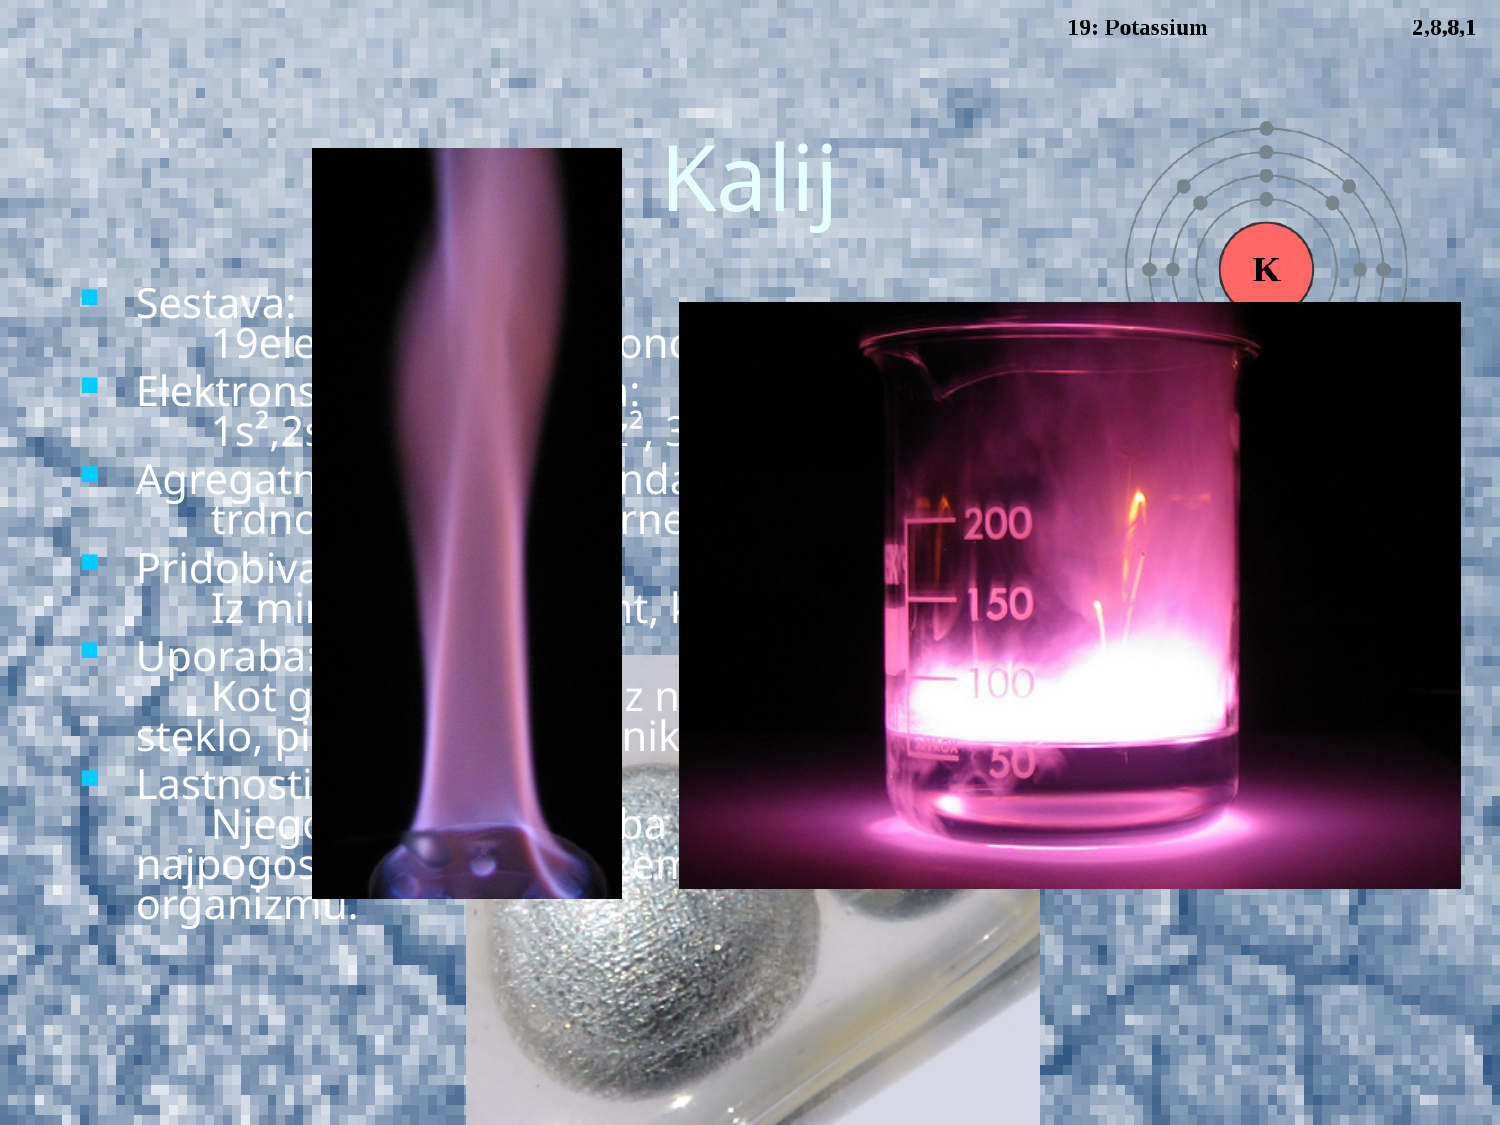

# Kalij
Sestava:
	19elektronov, 19protonov, 20nevtronov
Elektronska konfiguracija:
	1s²,2s, 2px², 2py², 2pz², 3s², 3px², 3py², 3pz², 4s
Agregatno stanje (Pri standardnih pogojih):
	trdno -> mehek, srebrne barve
Pridobivanje:
	Iz mineralov (karnalint, kainit, silvin)
Uporaba:
	Kot gnojilo, za zlitine z natrijem. Pomemben v organizmu, steklo, pirotehnika(smodnik), milo.
Lastnosti:
	Njegov plamen je treba gasiti s peskom ali grafitom. Je 7. najpogostejši element v zemljini skorji. Ima pomembno vlogo v organizmu.